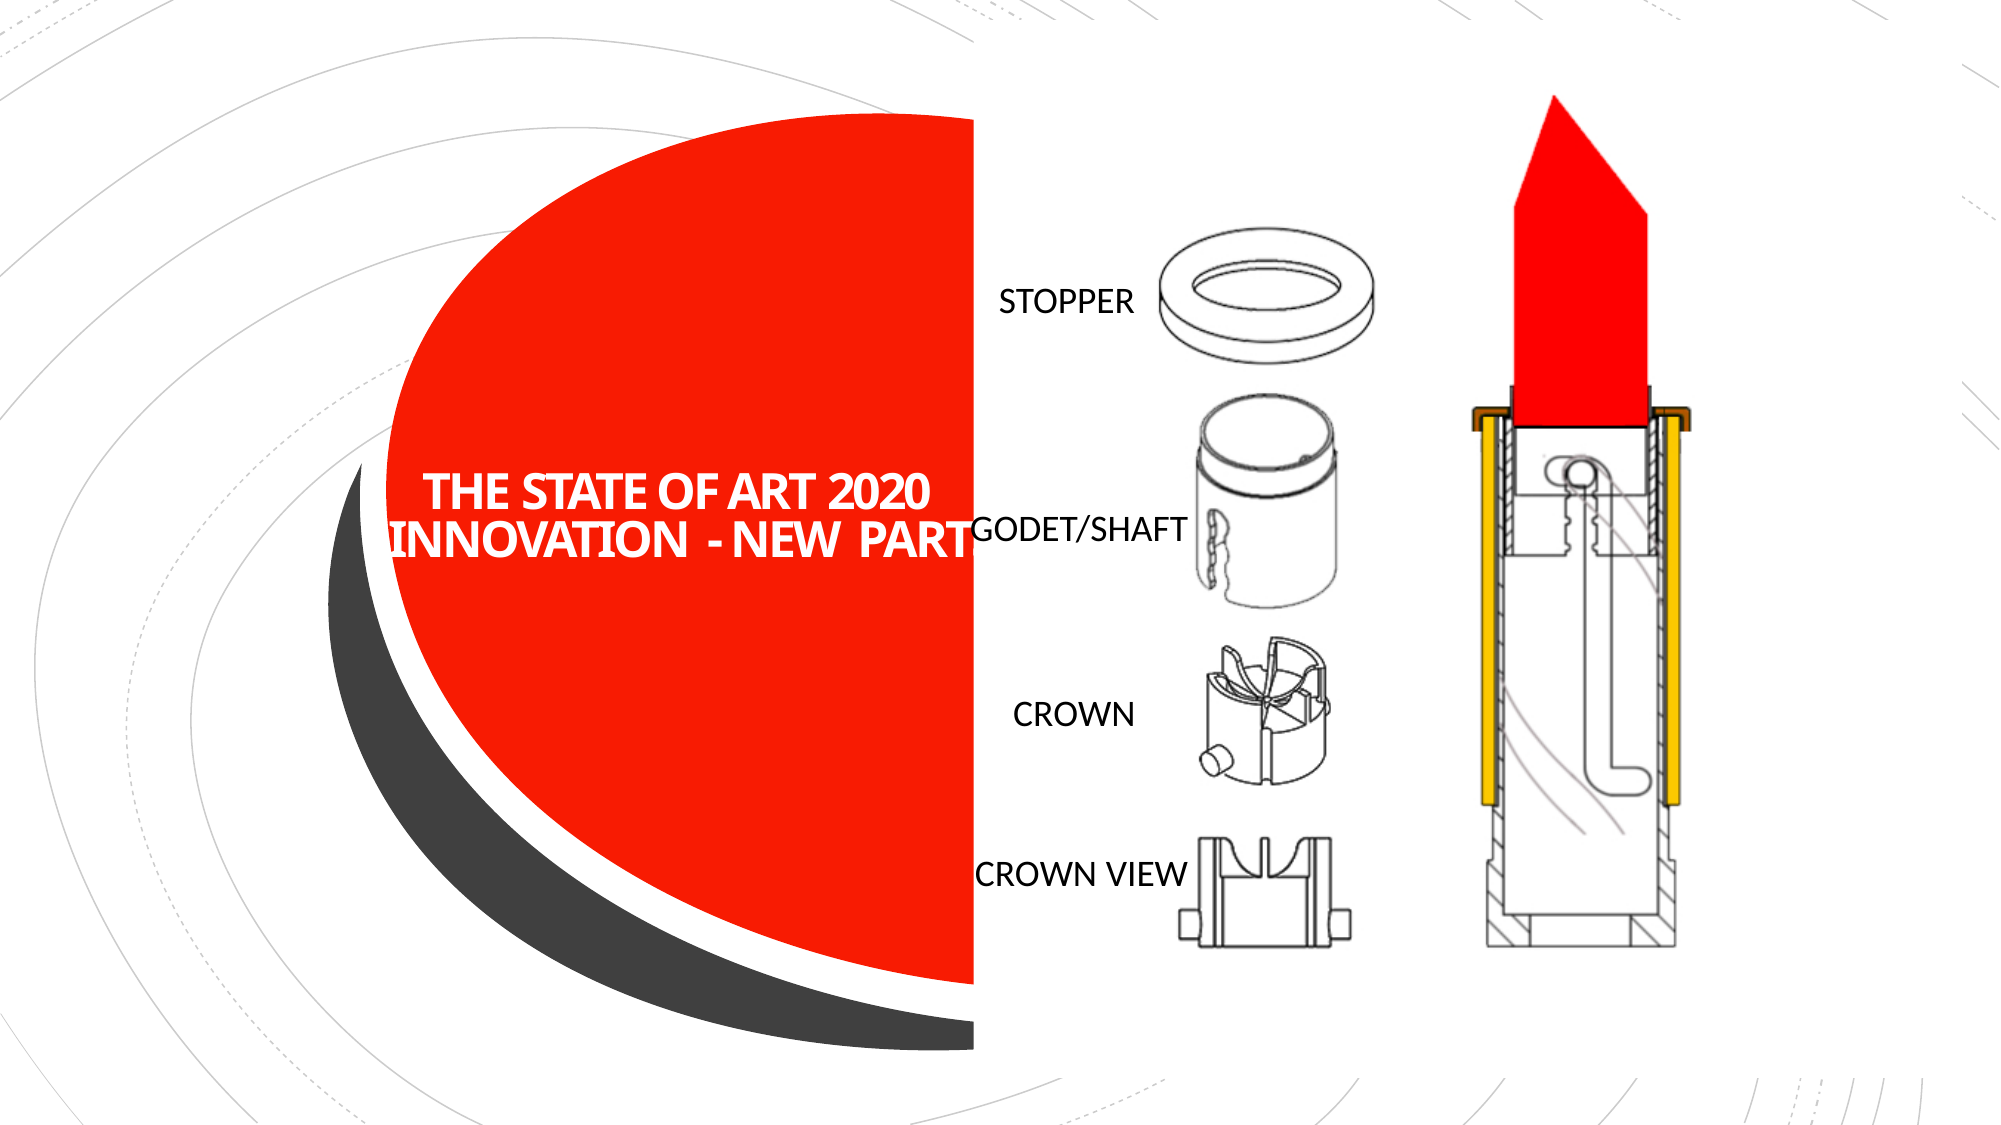

STOPPER
# THE STATE OF ART 2020 INNOVATION - NEW PARTS
GODET/SHAFT
9
CROWN
CROWN VIEW